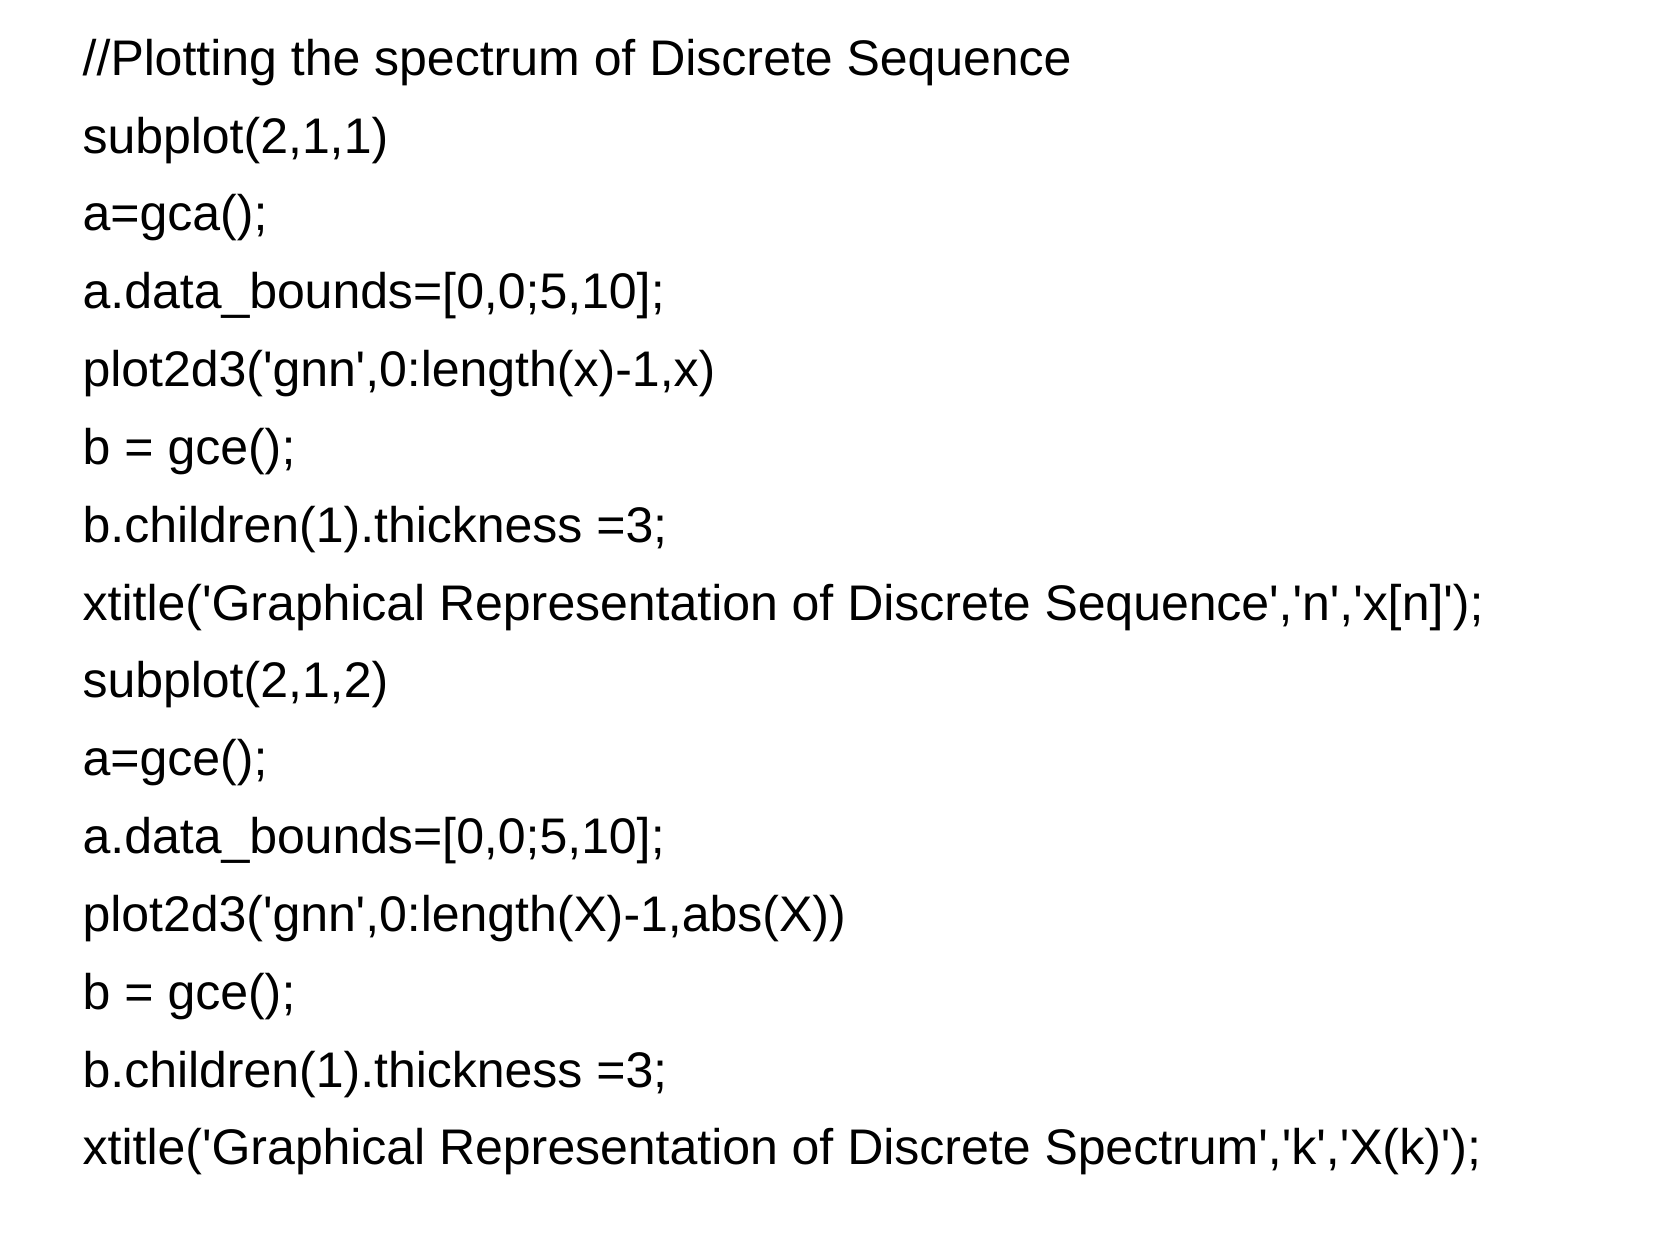

# //Plotting the spectrum of Discrete Sequence
subplot(2,1,1)
a=gca();
a.data_bounds=[0,0;5,10];
plot2d3('gnn',0:length(x)-1,x)
b = gce();
b.children(1).thickness =3;
xtitle('Graphical Representation of Discrete Sequence','n','x[n]');
subplot(2,1,2)
a=gce();
a.data_bounds=[0,0;5,10];
plot2d3('gnn',0:length(X)-1,abs(X))
b = gce();
b.children(1).thickness =3;
xtitle('Graphical Representation of Discrete Spectrum','k','X(k)');